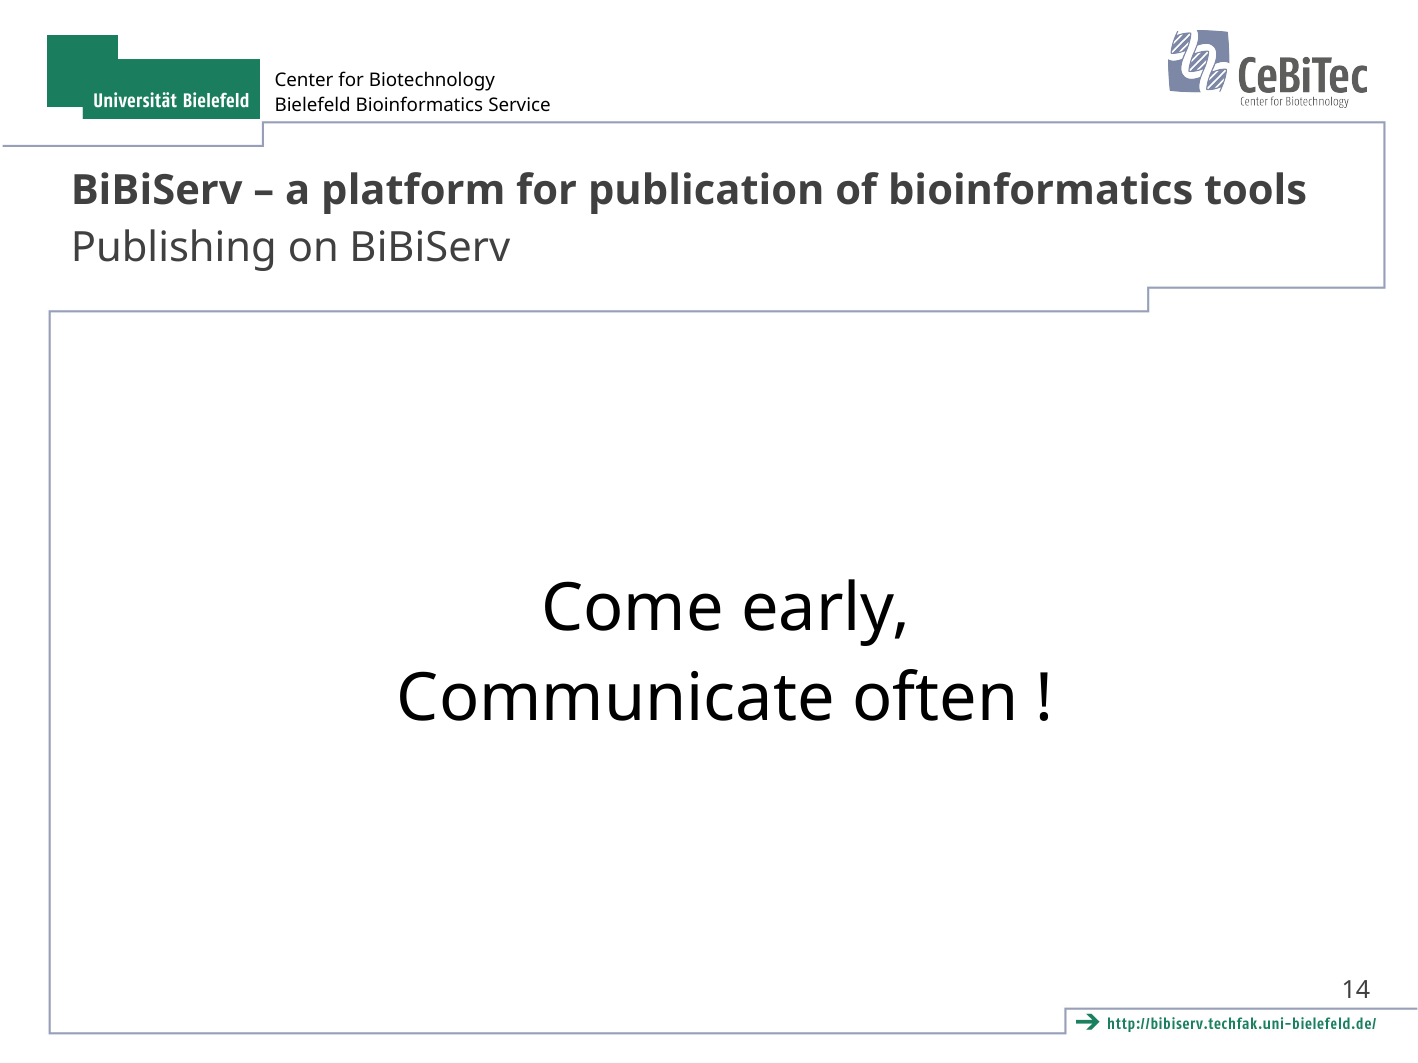

# BiBiServ – a platform for publication of bioinformatics tools Publishing on BiBiServ
Come early,
Communicate often !
14